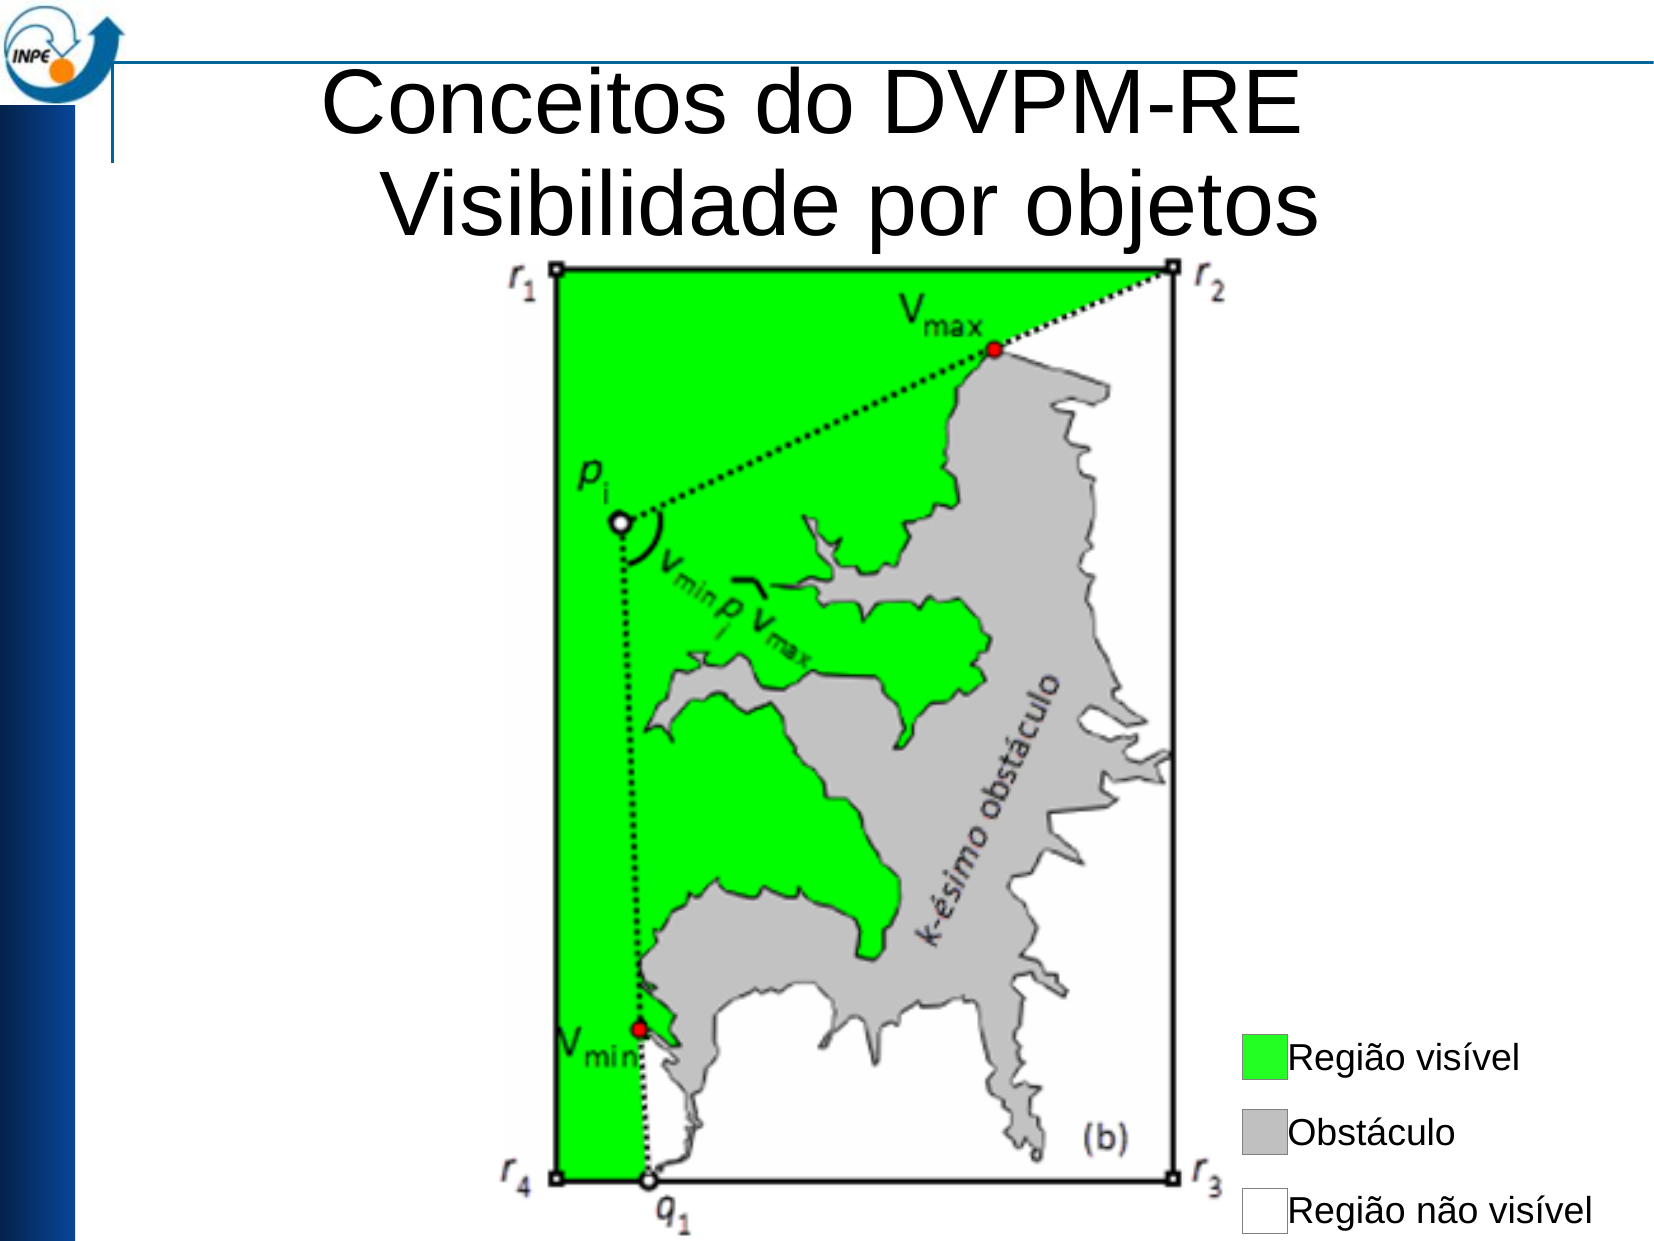

# Conceitos do DVPM-RE Visibilidade por objetos
Região visível
Obstáculo
Região não visível